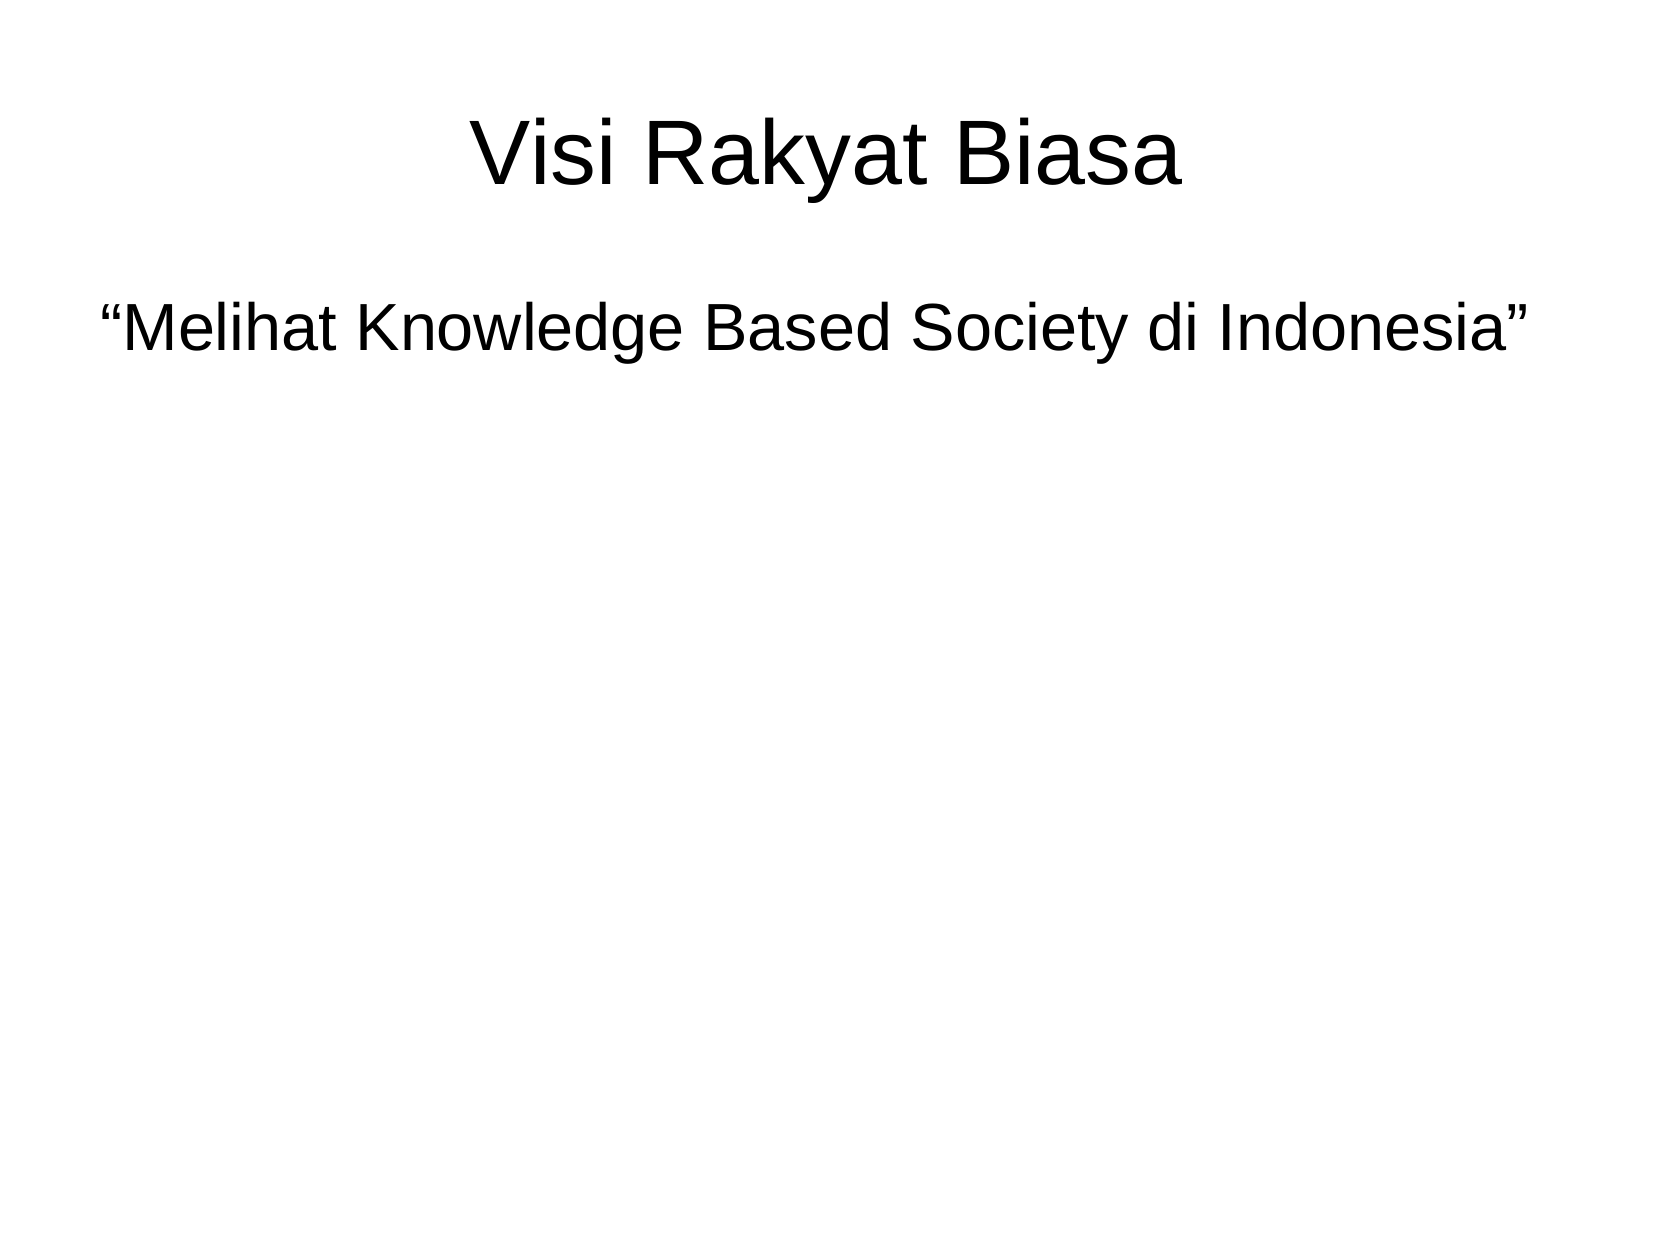

# Visi Rakyat Biasa
“Melihat Knowledge Based Society di Indonesia”